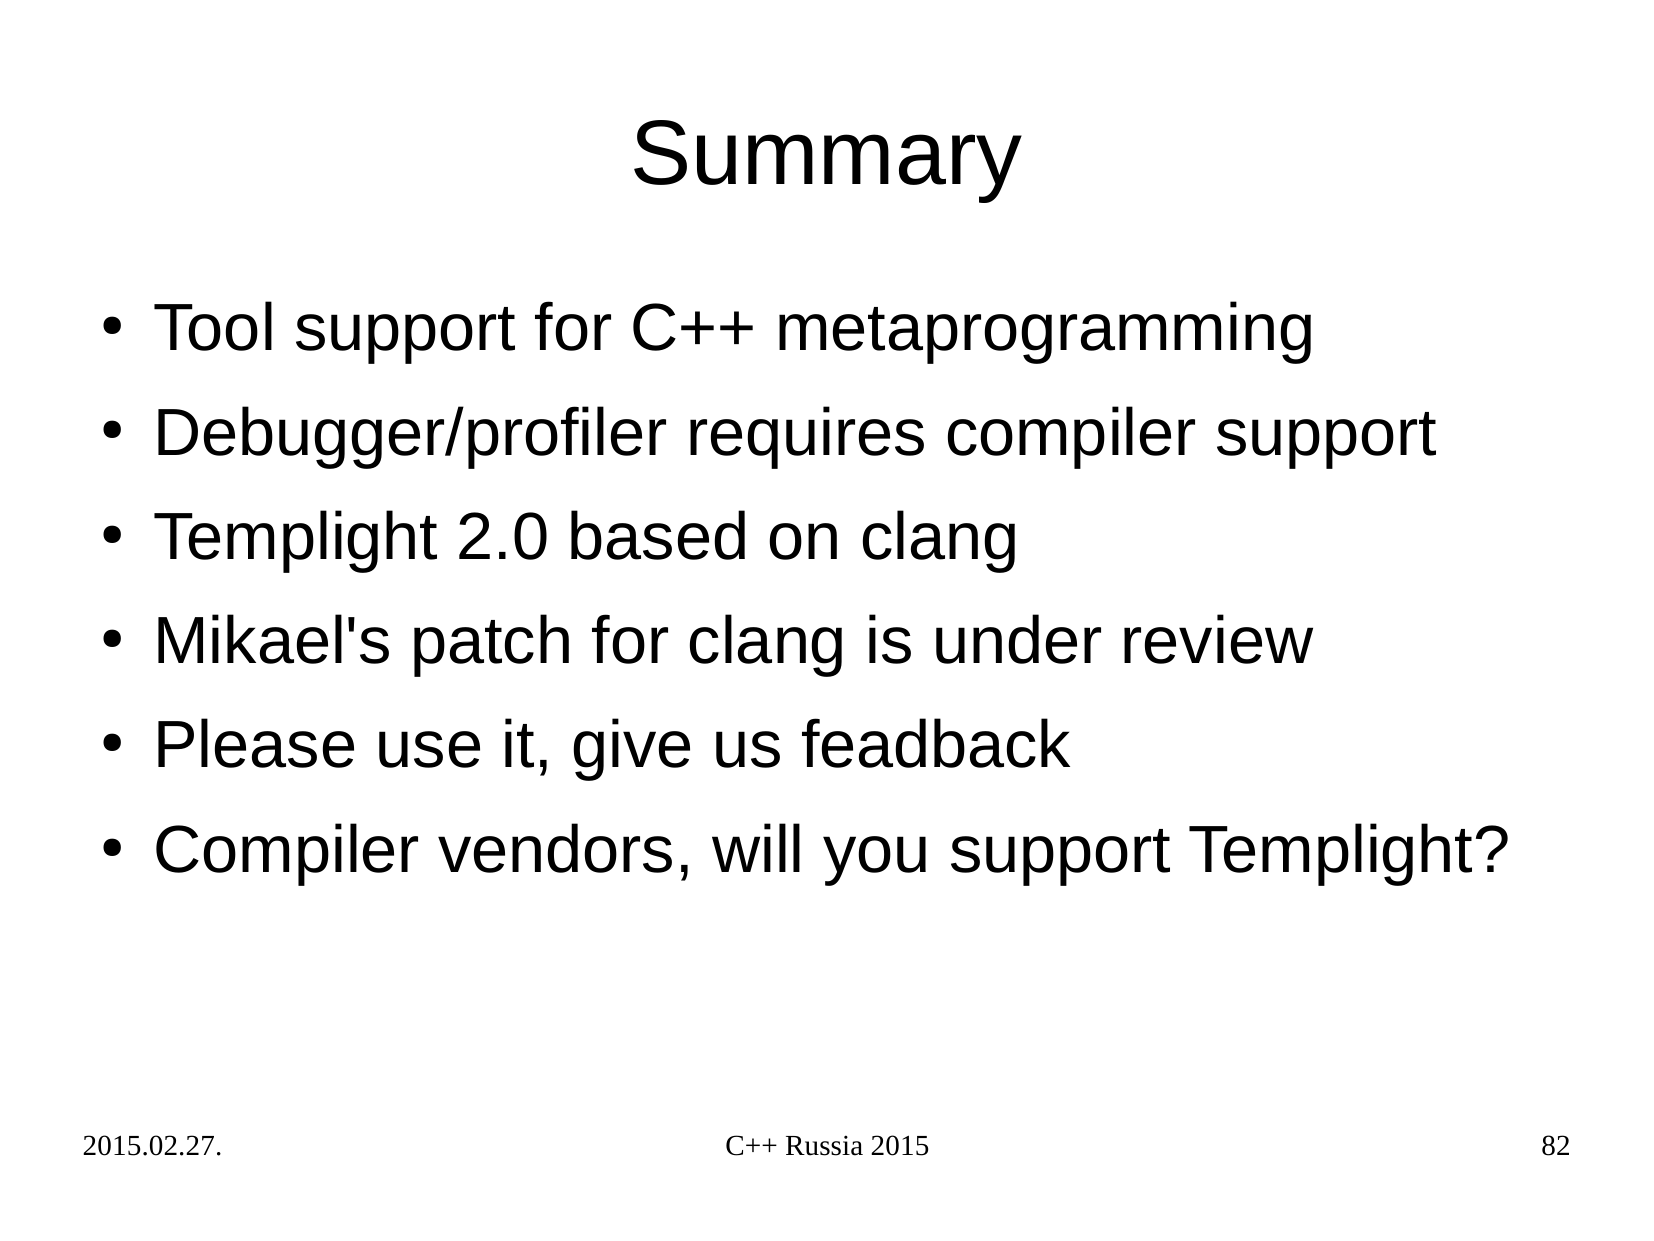

# Summary
Tool support for C++ metaprogramming
Debugger/profiler requires compiler support
Templight 2.0 based on clang
Mikael's patch for clang is under review
Please use it, give us feadback
Compiler vendors, will you support Templight?
2015.02.27.
C++ Russia 2015
82